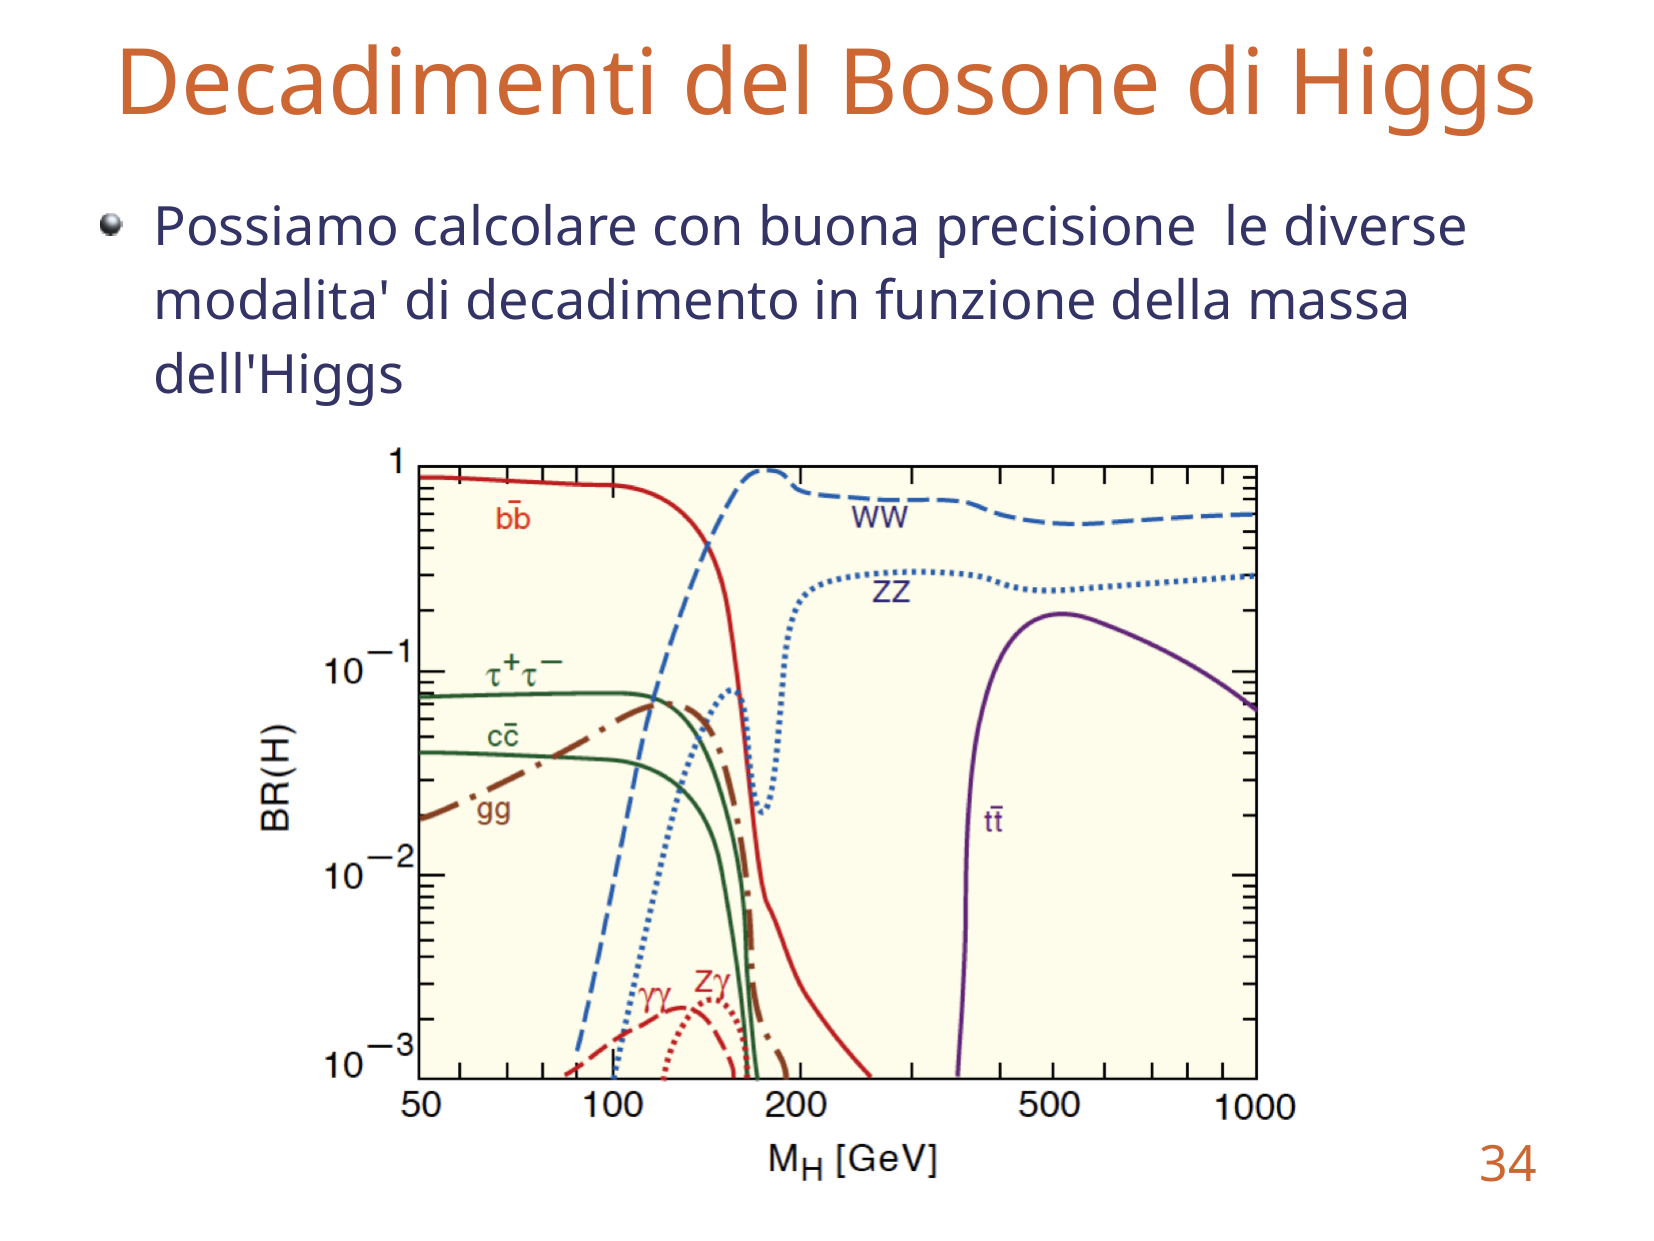

# Decadimenti del Bosone di Higgs
Possiamo calcolare con buona precisione le diverse modalita' di decadimento in funzione della massa dell'Higgs